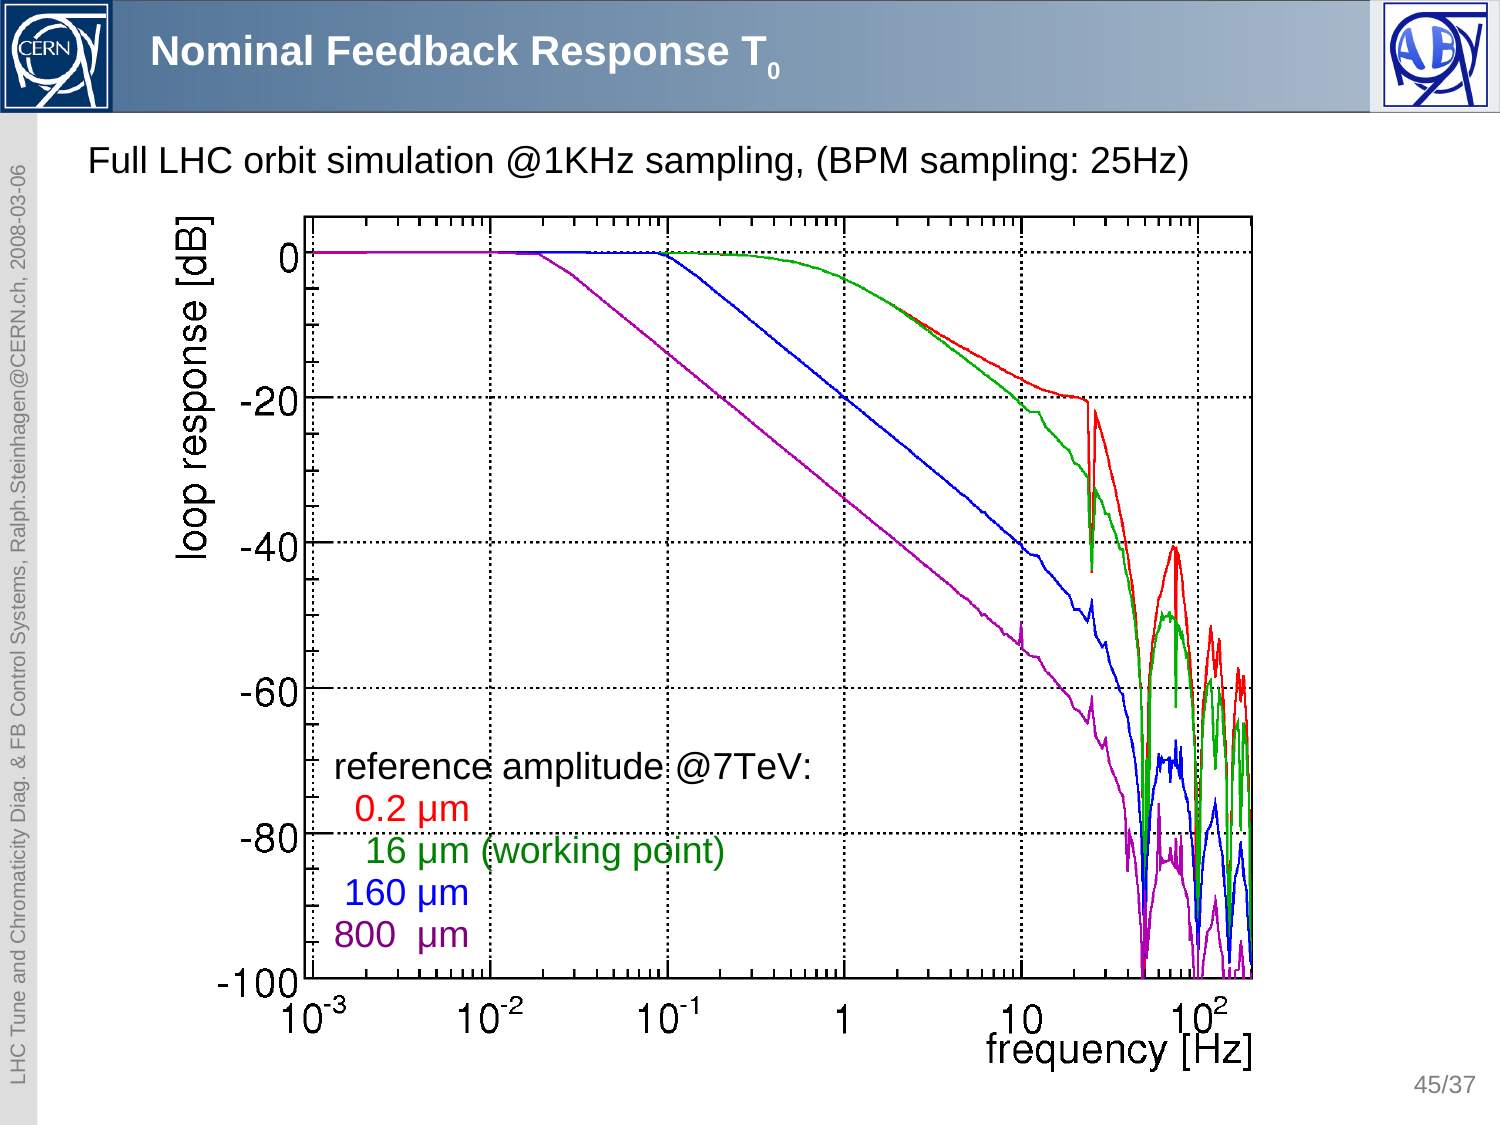

# Nominal Feedback Response T0
Full LHC orbit simulation @1KHz sampling, (BPM sampling: 25Hz)
reference amplitude @7TeV:
 0.2 μm
 16 μm (working point)
 160 μm
800 μm